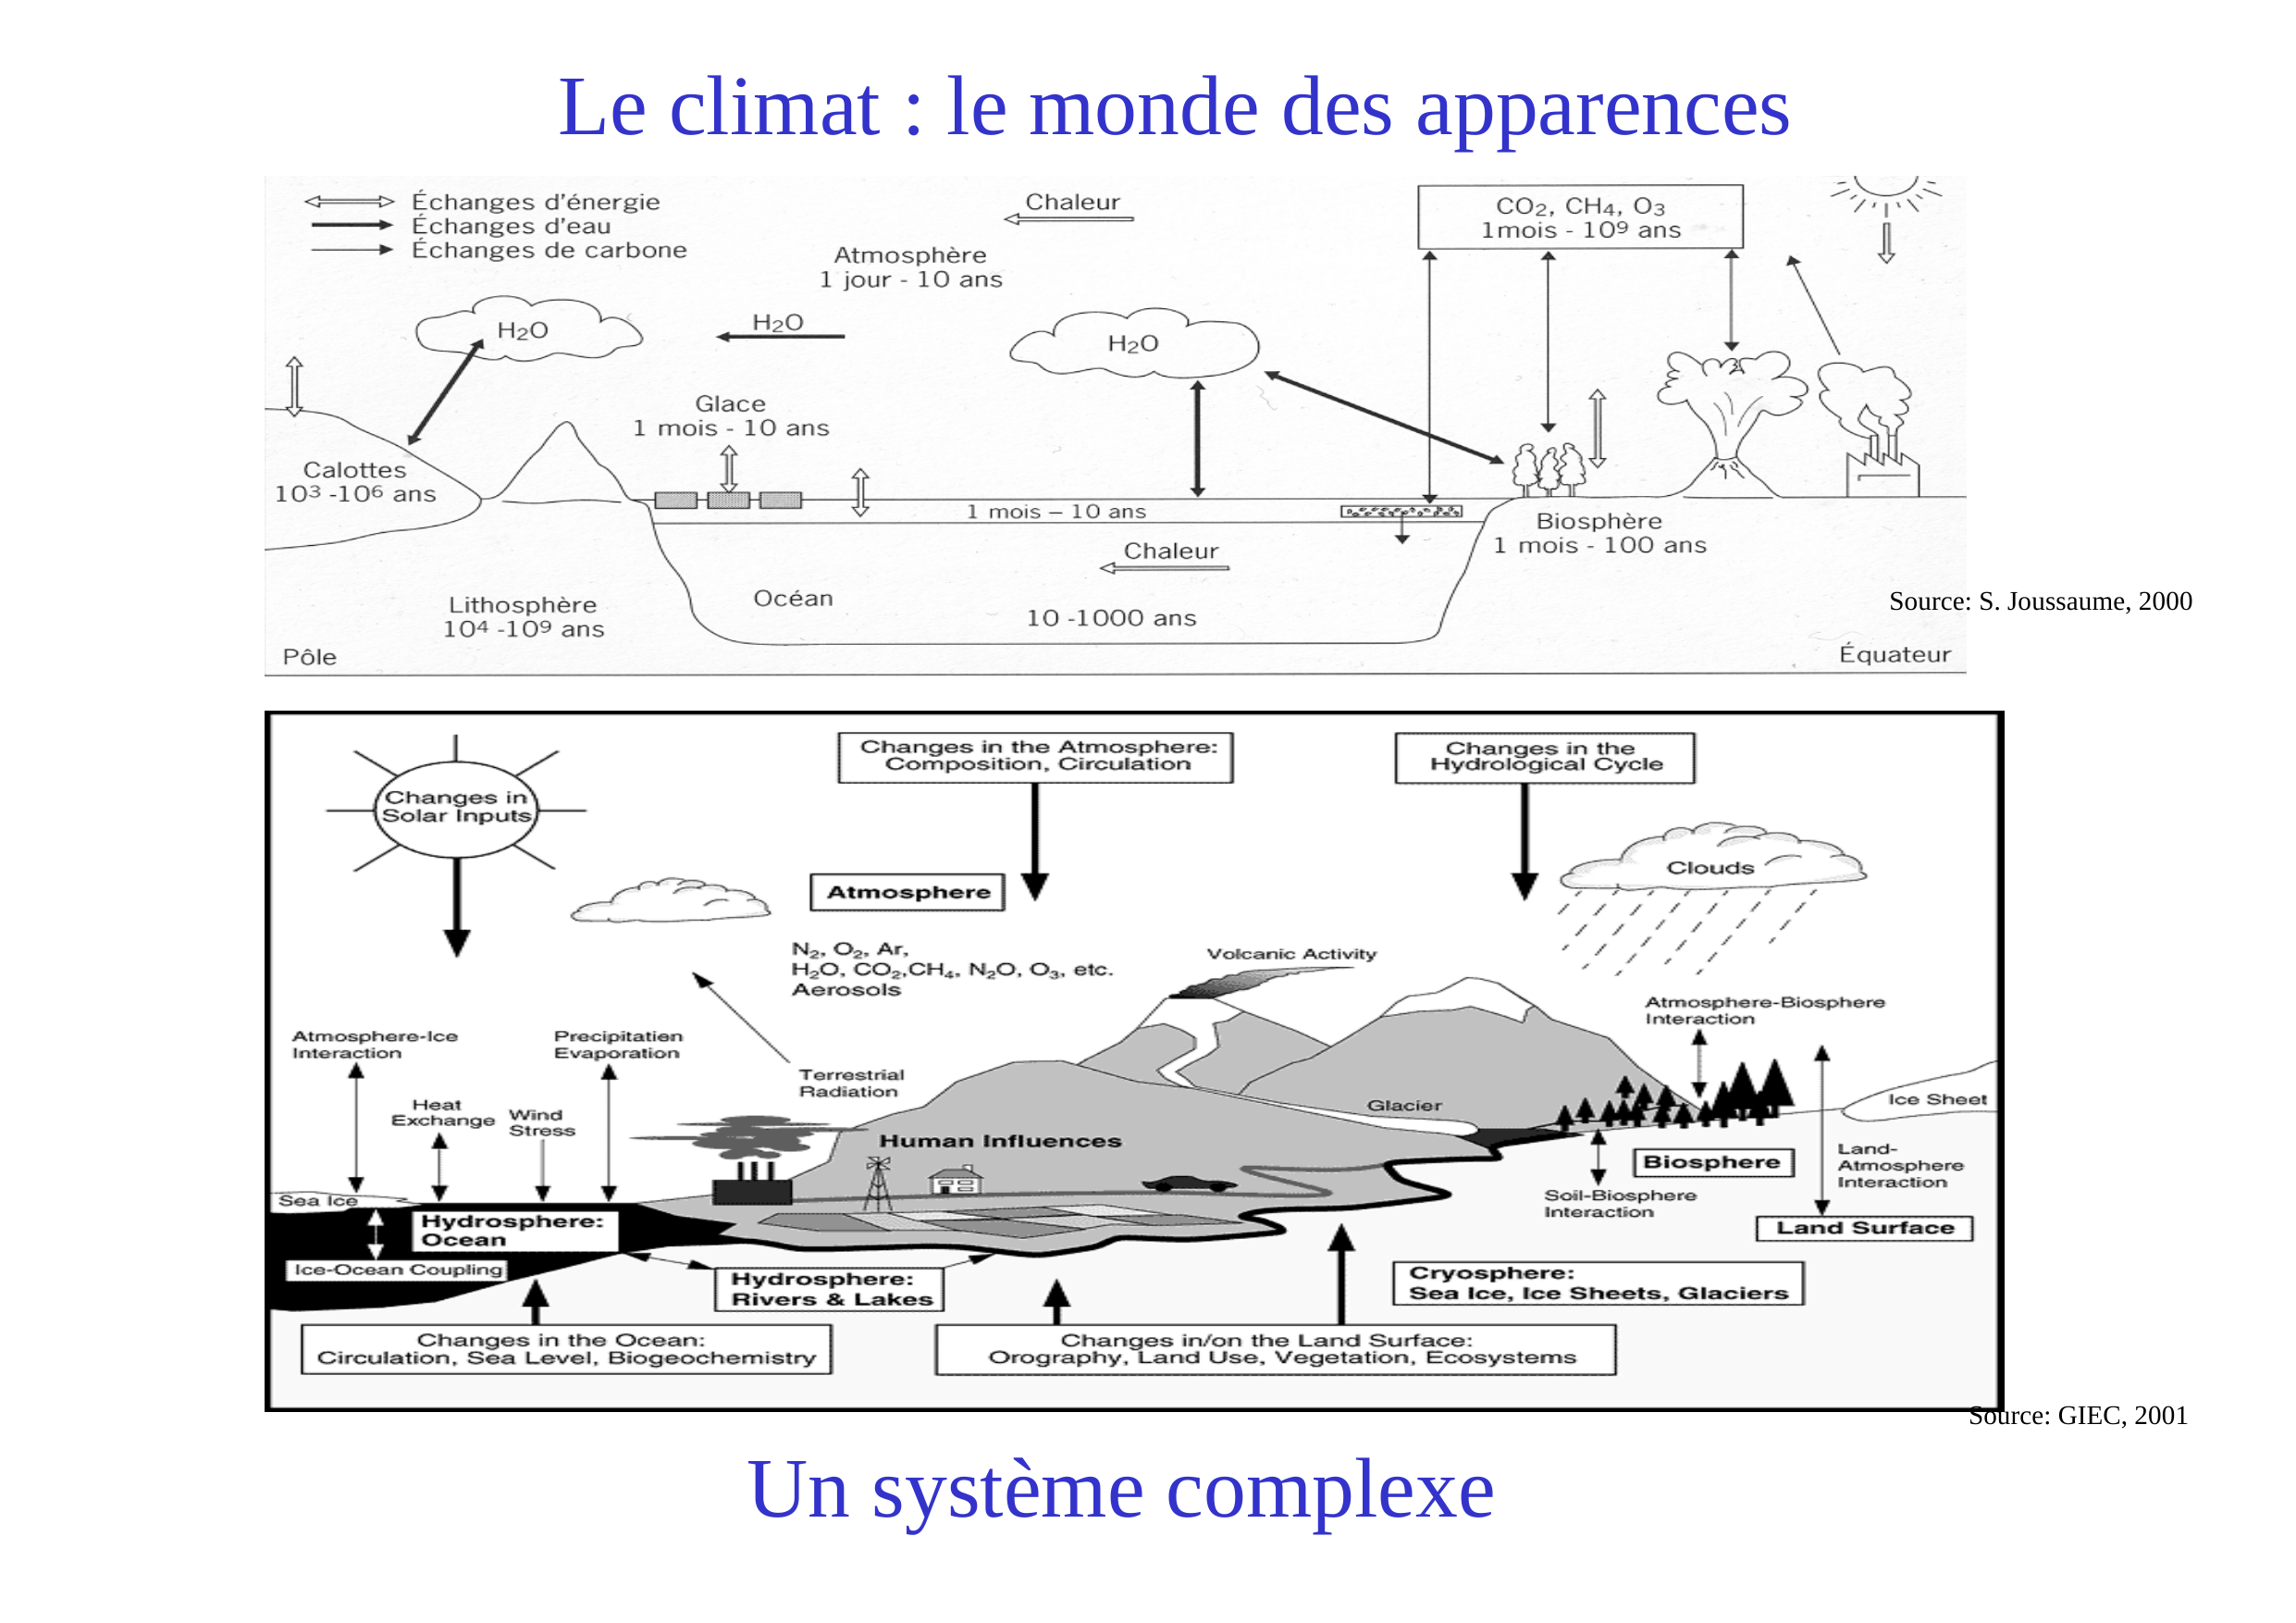

# Le climat : le monde des apparences
Source: S. Joussaume, 2000
Source: GIEC, 2001
Un système complexe